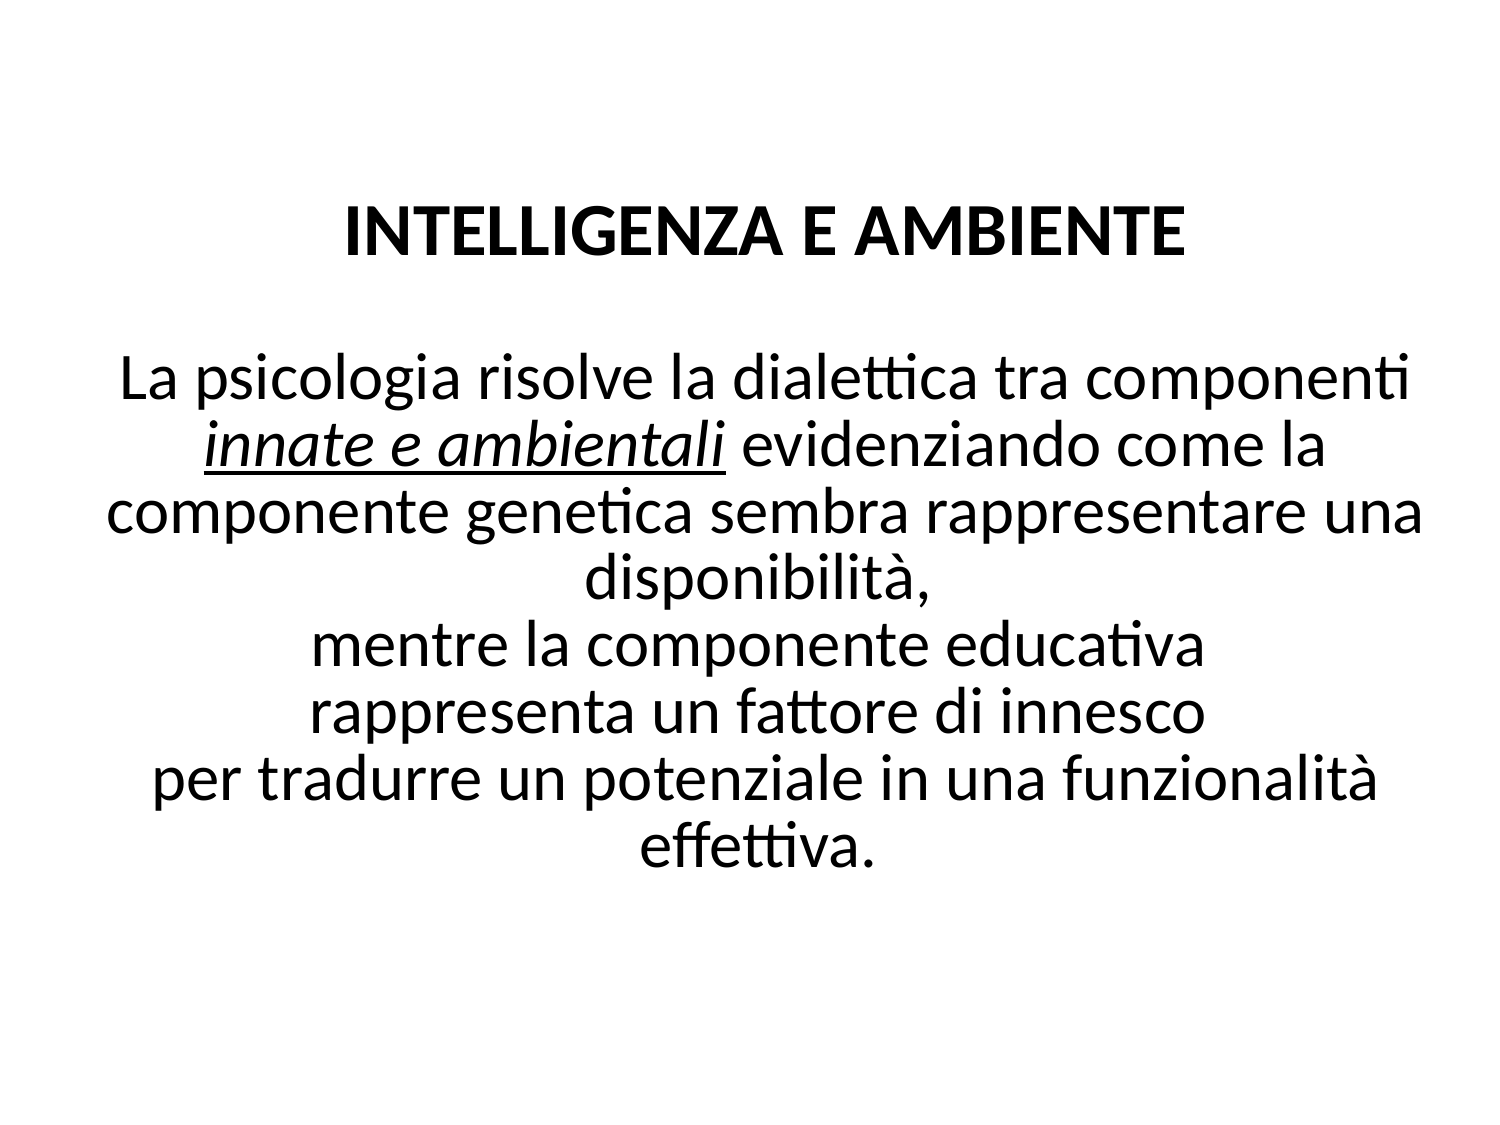

# INTELLIGENZA E AMBIENTE La psicologia risolve la dialettica tra componenti innate e ambientali evidenziando come la componente genetica sembra rappresentare una disponibilità, mentre la componente educativa rappresenta un fattore di innesco per tradurre un potenziale in una funzionalità effettiva.